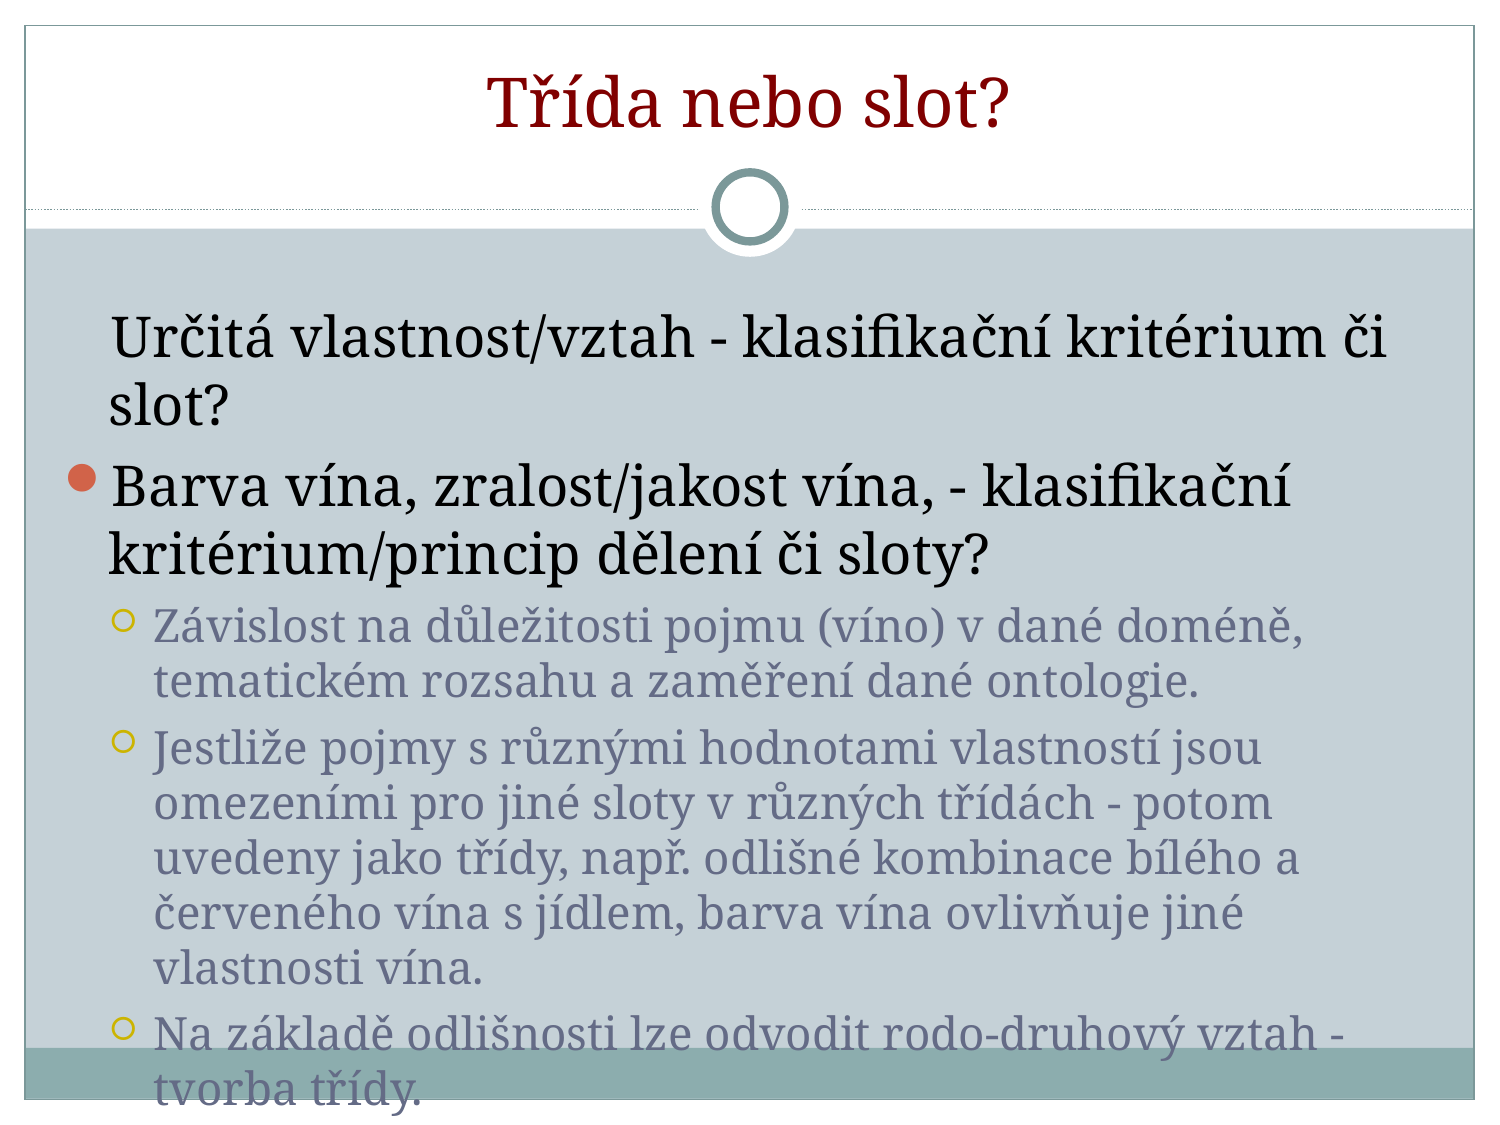

# Třída nebo slot?
Určitá vlastnost/vztah - klasifikační kritérium či slot?
Barva vína, zralost/jakost vína, - klasifikační kritérium/princip dělení či sloty?
Závislost na důležitosti pojmu (víno) v dané doméně, tematickém rozsahu a zaměření dané ontologie.
Jestliže pojmy s různými hodnotami vlastností jsou omezeními pro jiné sloty v různých třídách - potom uvedeny jako třídy, např. odlišné kombinace bílého a červeného vína s jídlem, barva vína ovlivňuje jiné vlastnosti vína.
Na základě odlišnosti lze odvodit rodo-druhový vztah - tvorba třídy.